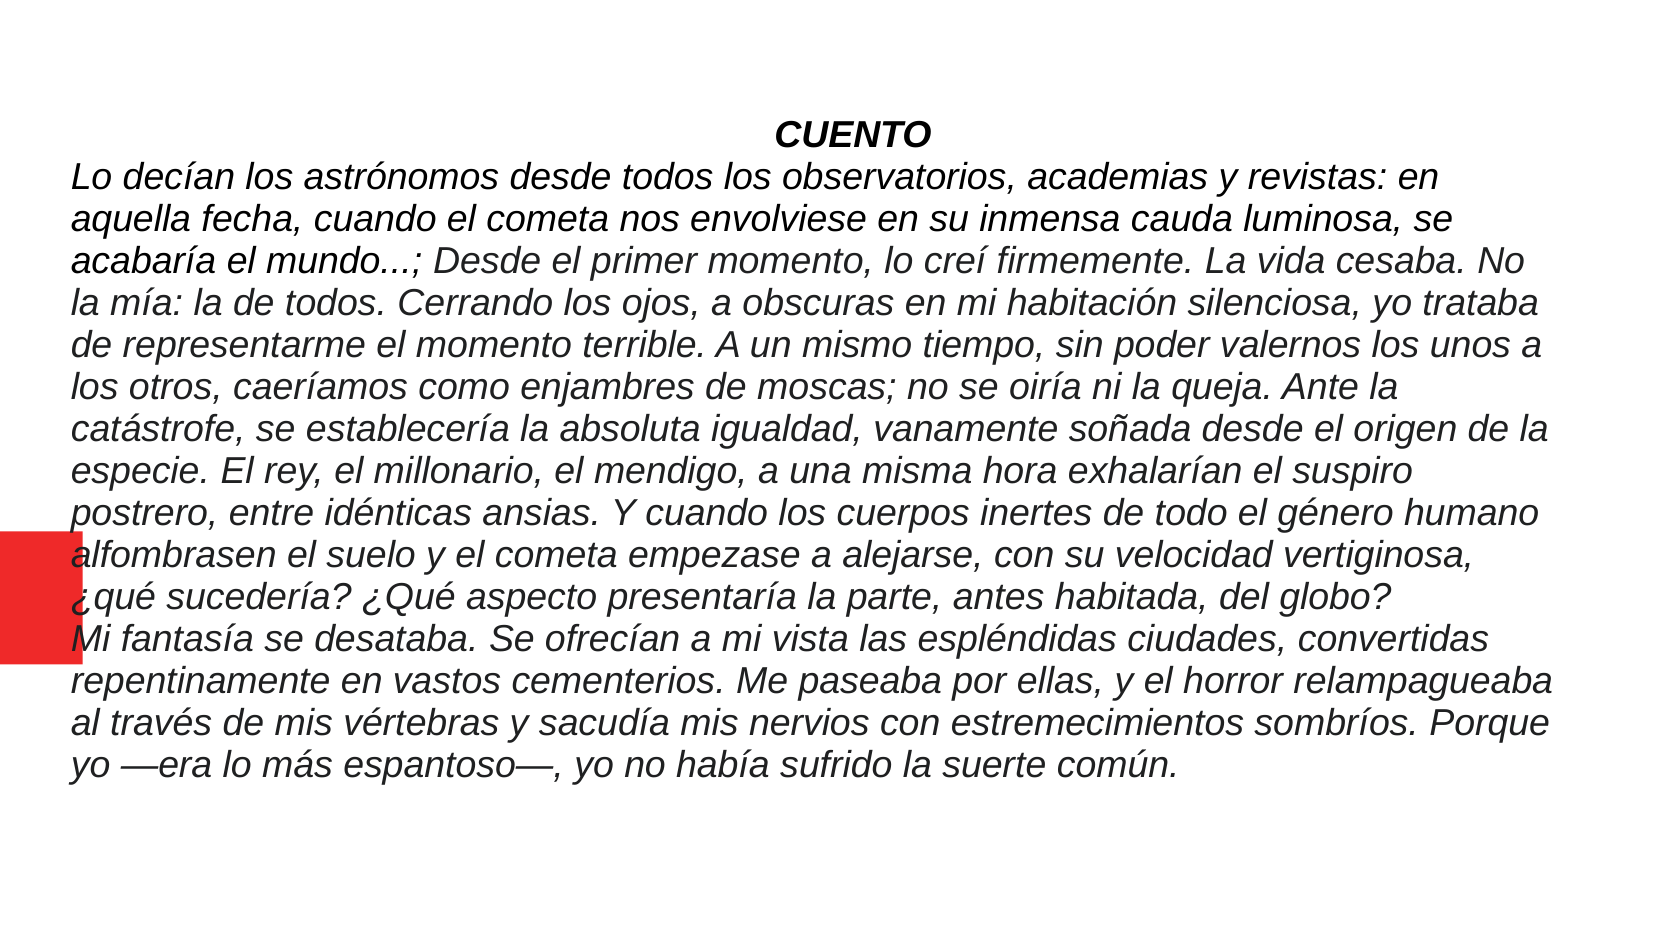

# CUENTO Lo decían los astrónomos desde todos los observatorios, academias y revistas: en aquella fecha, cuando el cometa nos envolviese en su inmensa cauda luminosa, se acabaría el mundo...; Desde el primer momento, lo creí firmemente. La vida cesaba. No la mía: la de todos. Cerrando los ojos, a obscuras en mi habitación silenciosa, yo trataba de representarme el momento terrible. A un mismo tiempo, sin poder valernos los unos a los otros, caeríamos como enjambres de moscas; no se oiría ni la queja. Ante la catástrofe, se establecería la absoluta igualdad, vanamente soñada desde el origen de la especie. El rey, el millonario, el mendigo, a una misma hora exhalarían el suspiro postrero, entre idénticas ansias. Y cuando los cuerpos inertes de todo el género humano alfombrasen el suelo y el cometa empezase a alejarse, con su velocidad vertiginosa, ¿qué sucedería? ¿Qué aspecto presentaría la parte, antes habitada, del globo? Mi fantasía se desataba. Se ofrecían a mi vista las espléndidas ciudades, convertidas repentinamente en vastos cementerios. Me paseaba por ellas, y el horror relampagueaba al través de mis vértebras y sacudía mis nervios con estremecimientos sombríos. Porque yo —era lo más espantoso—, yo no había sufrido la suerte común.